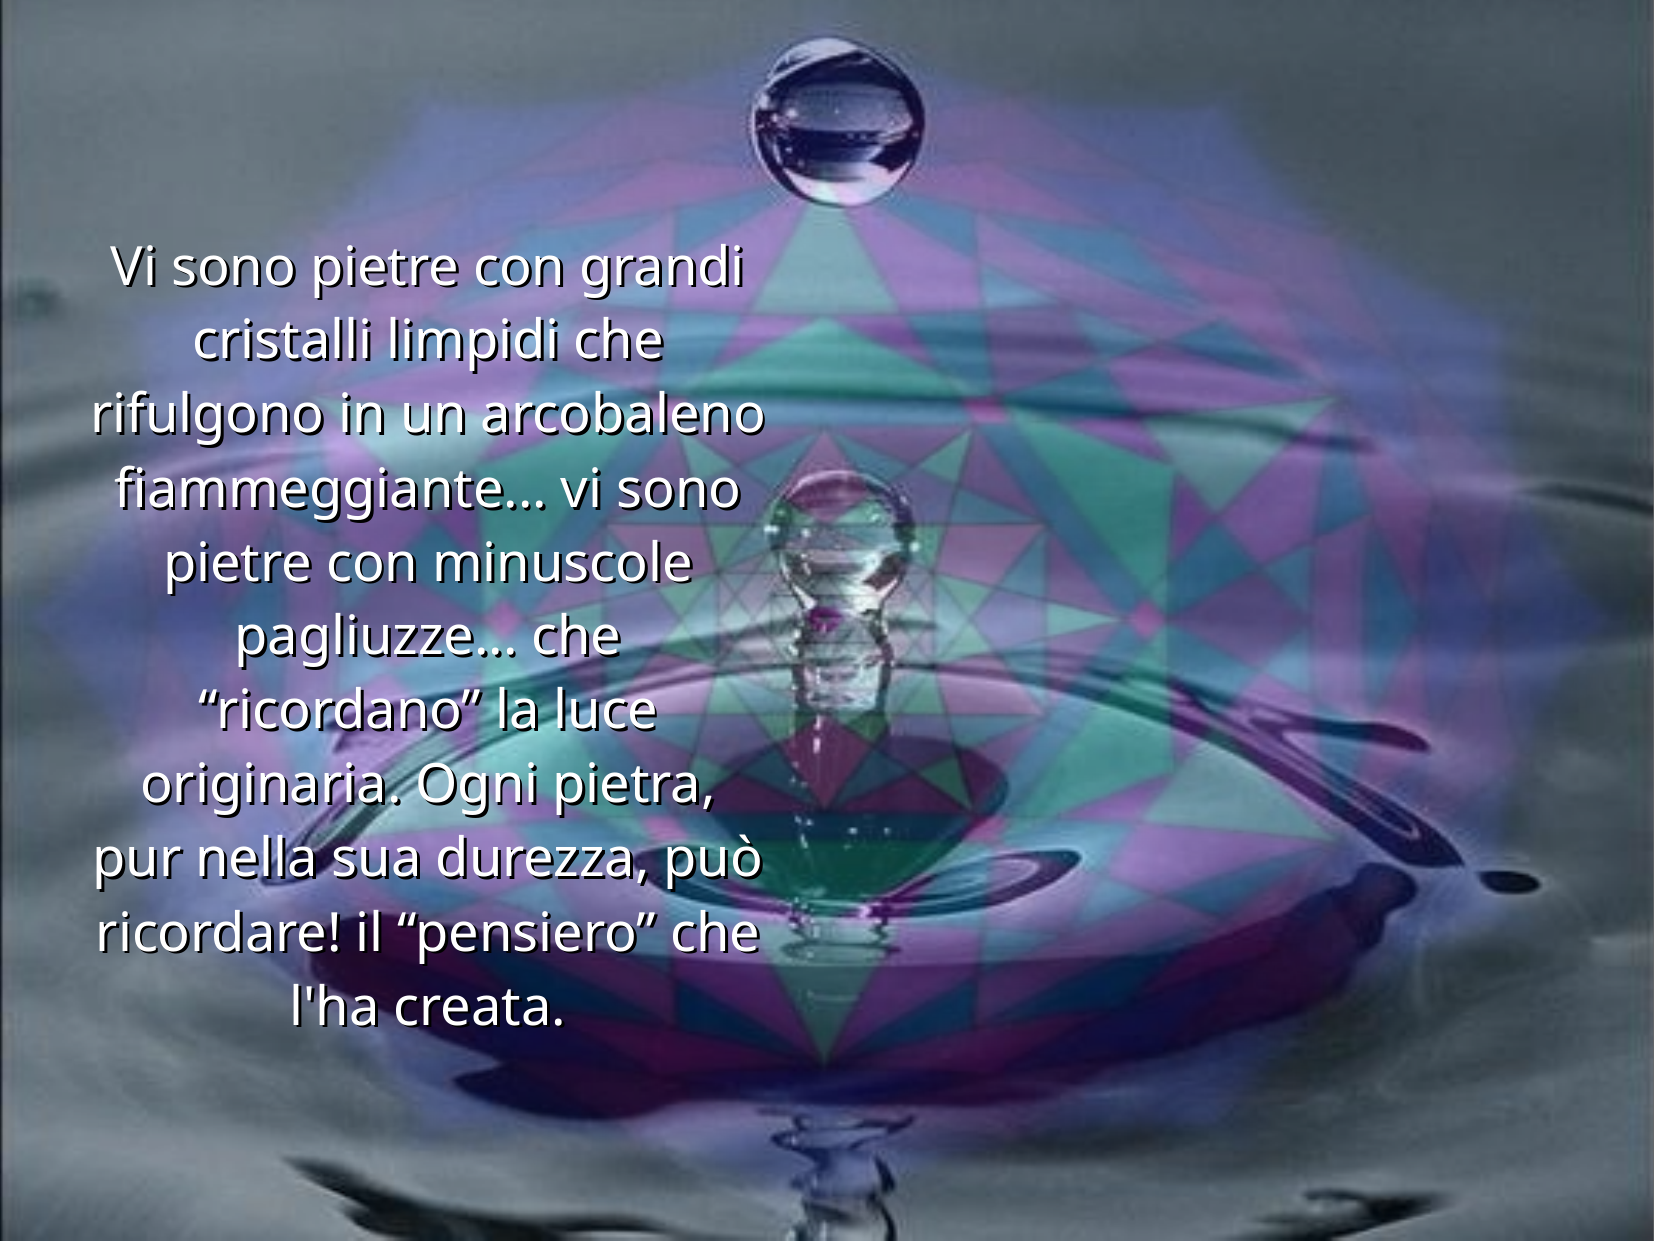

# Vi sono pietre con grandi cristalli limpidi che rifulgono in un arcobaleno fiammeggiante... vi sono pietre con minuscole pagliuzze... che “ricordano” la luce originaria. Ogni pietra, pur nella sua durezza, può ricordare! il “pensiero” che l'ha creata.